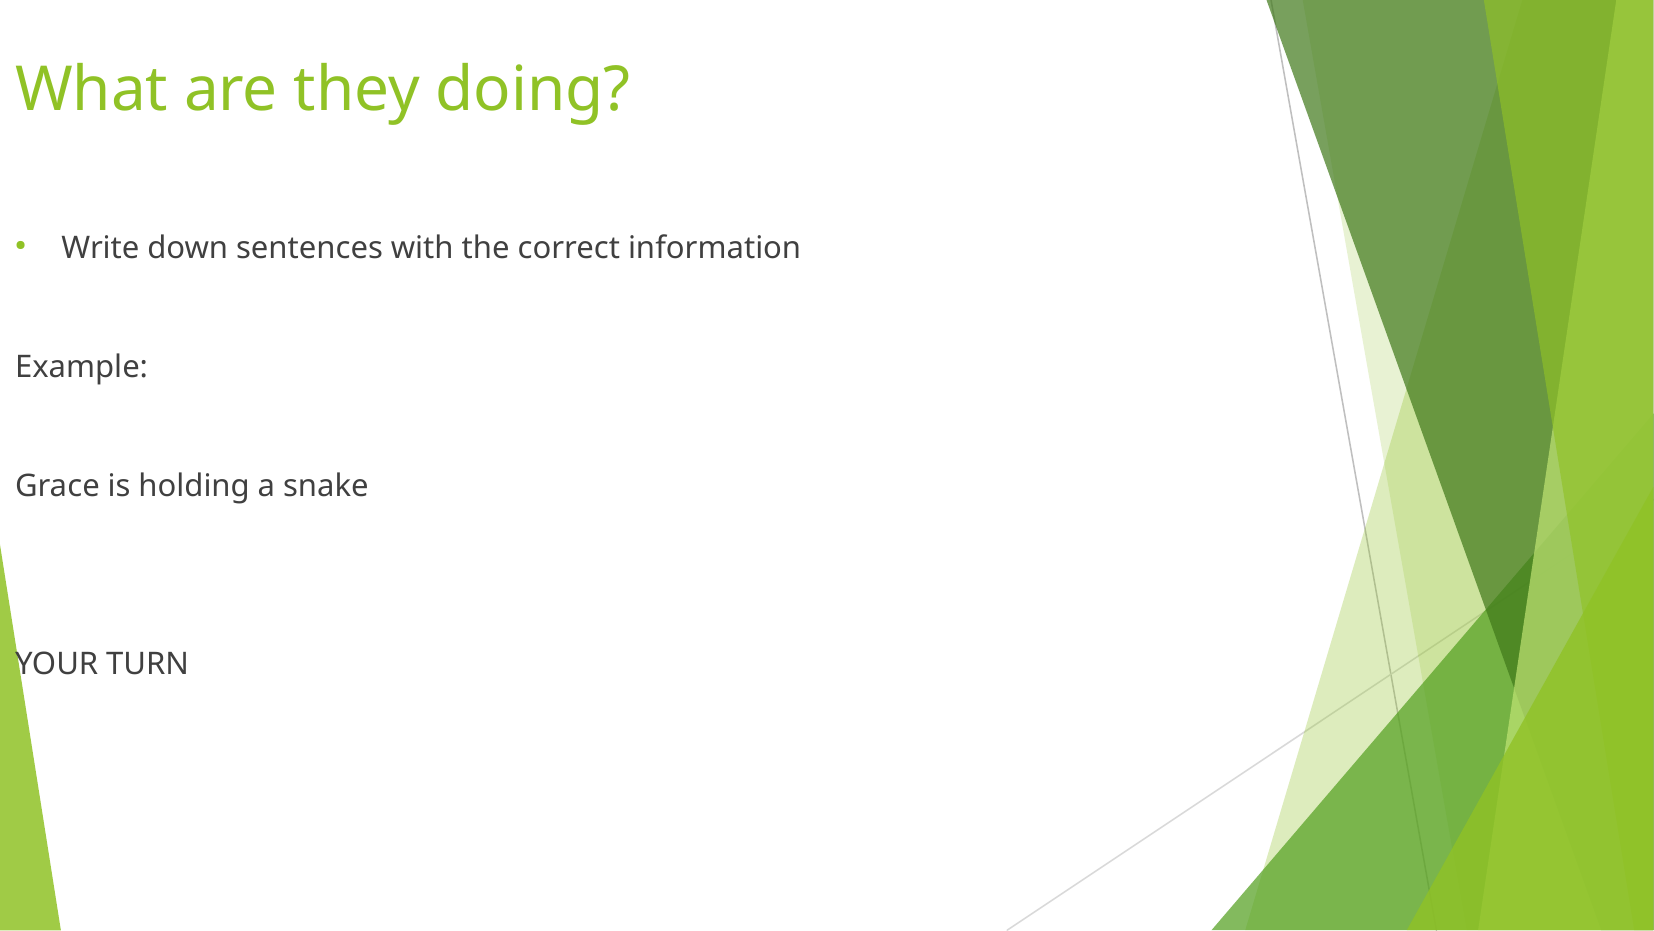

# What are they doing?
Write down sentences with the correct information
Example:
Grace is holding a snake
YOUR TURN